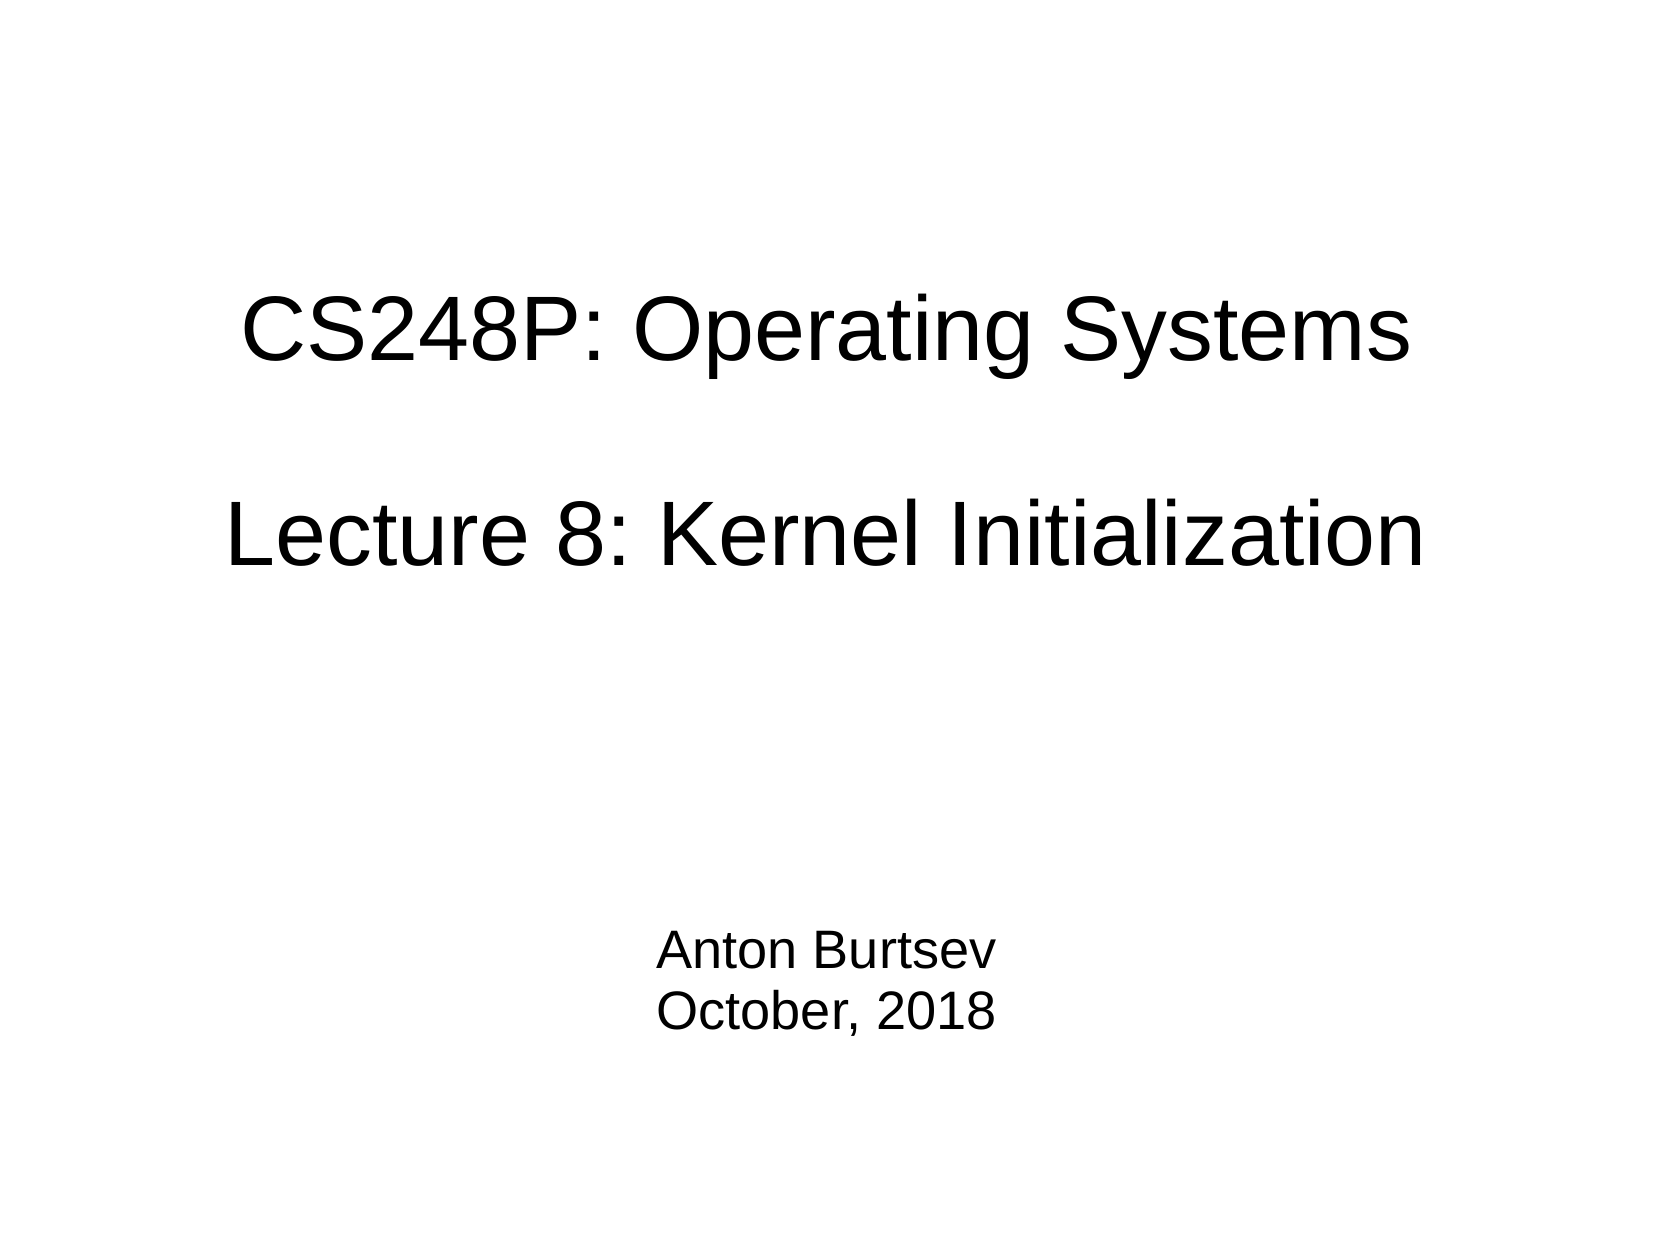

# CS248P: Operating Systems Lecture 8: Kernel Initialization
Anton Burtsev
October, 2018